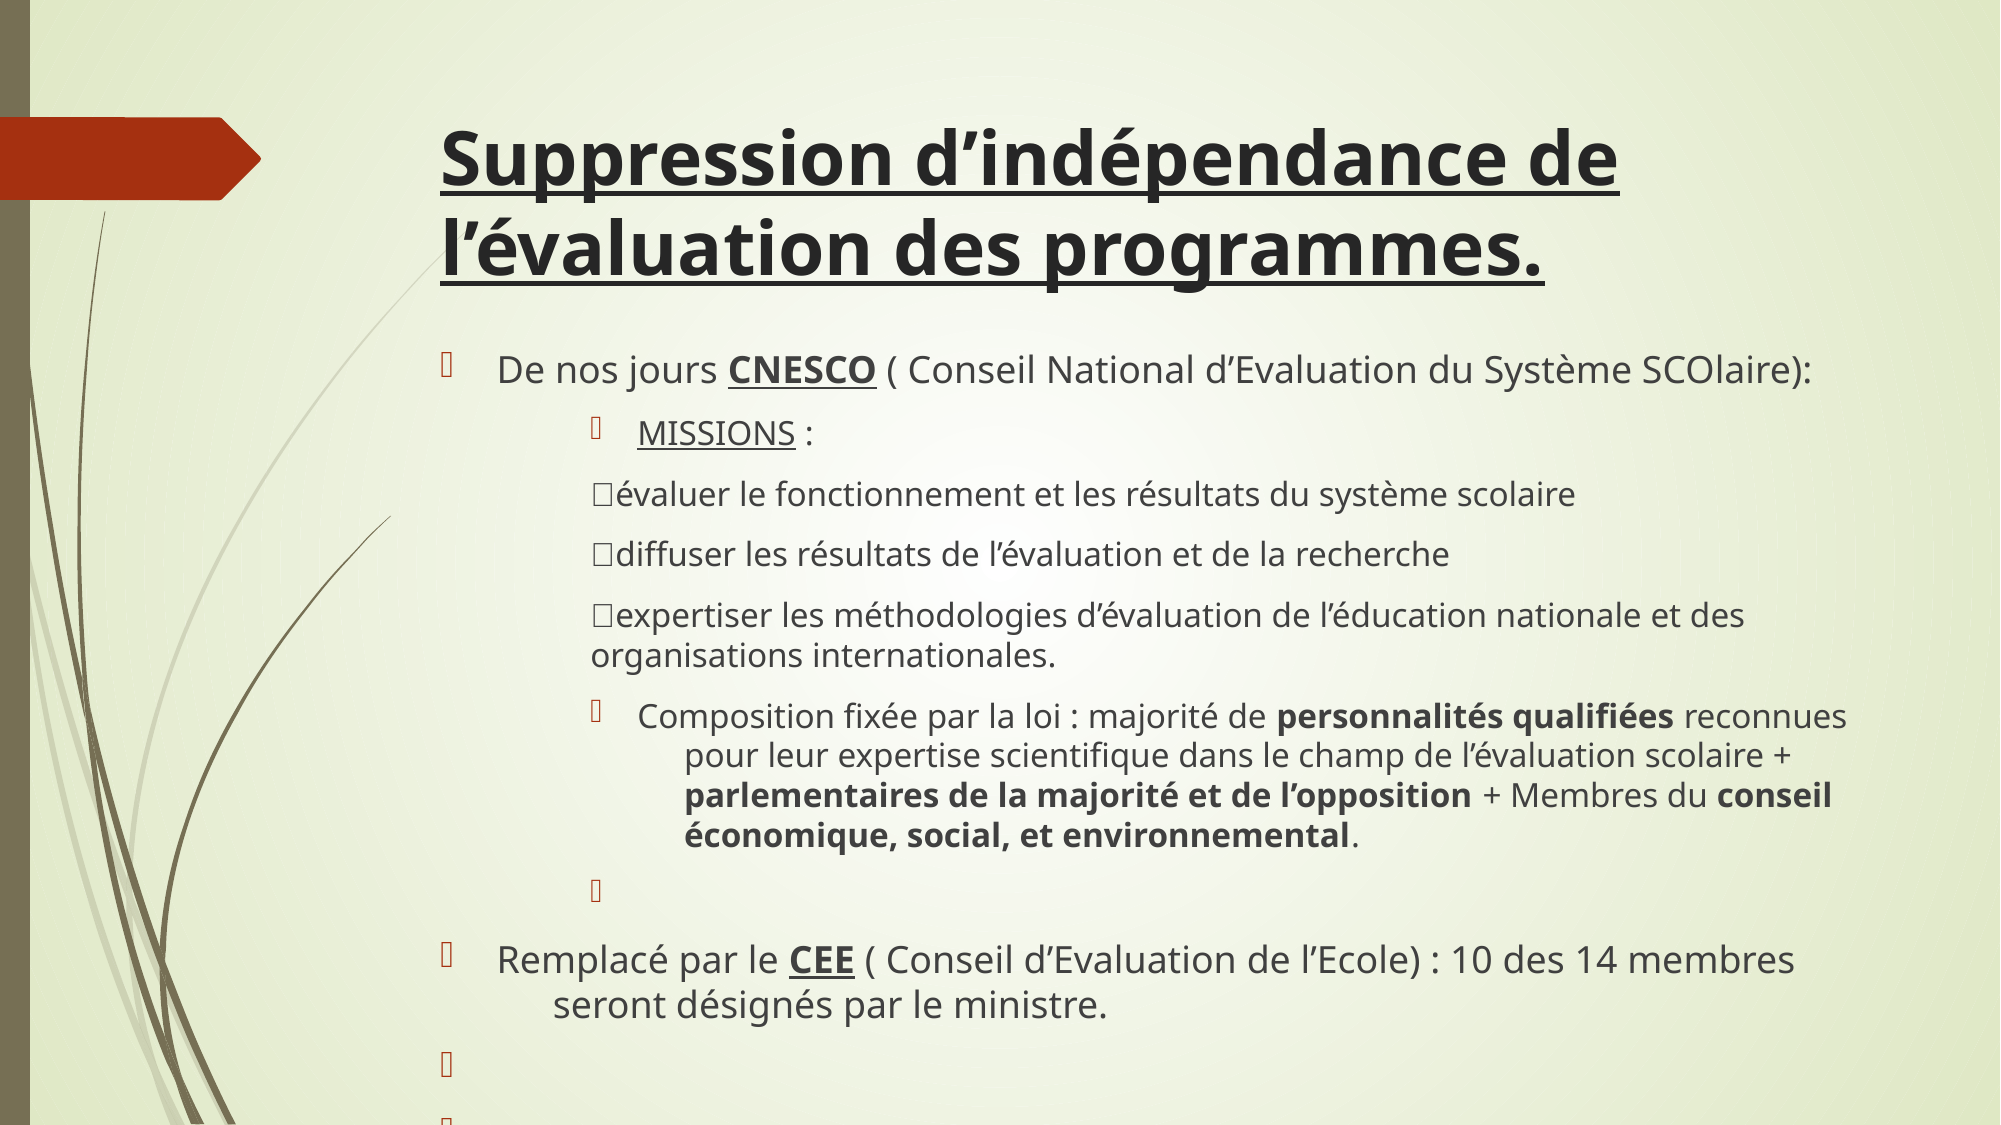

# Suppression d’indépendance de l’évaluation des programmes.
De nos jours CNESCO ( Conseil National d’Evaluation du Système SCOlaire):
MISSIONS :
évaluer le fonctionnement et les résultats du système scolaire
diffuser les résultats de l’évaluation et de la recherche
expertiser les méthodologies d’évaluation de l’éducation nationale et des organisations internationales.
Composition fixée par la loi : majorité de personnalités qualifiées reconnues pour leur expertise scientifique dans le champ de l’évaluation scolaire + parlementaires de la majorité et de l’opposition + Membres du conseil économique, social, et environnemental.
Remplacé par le CEE ( Conseil d’Evaluation de l’Ecole) : 10 des 14 membres seront désignés par le ministre.